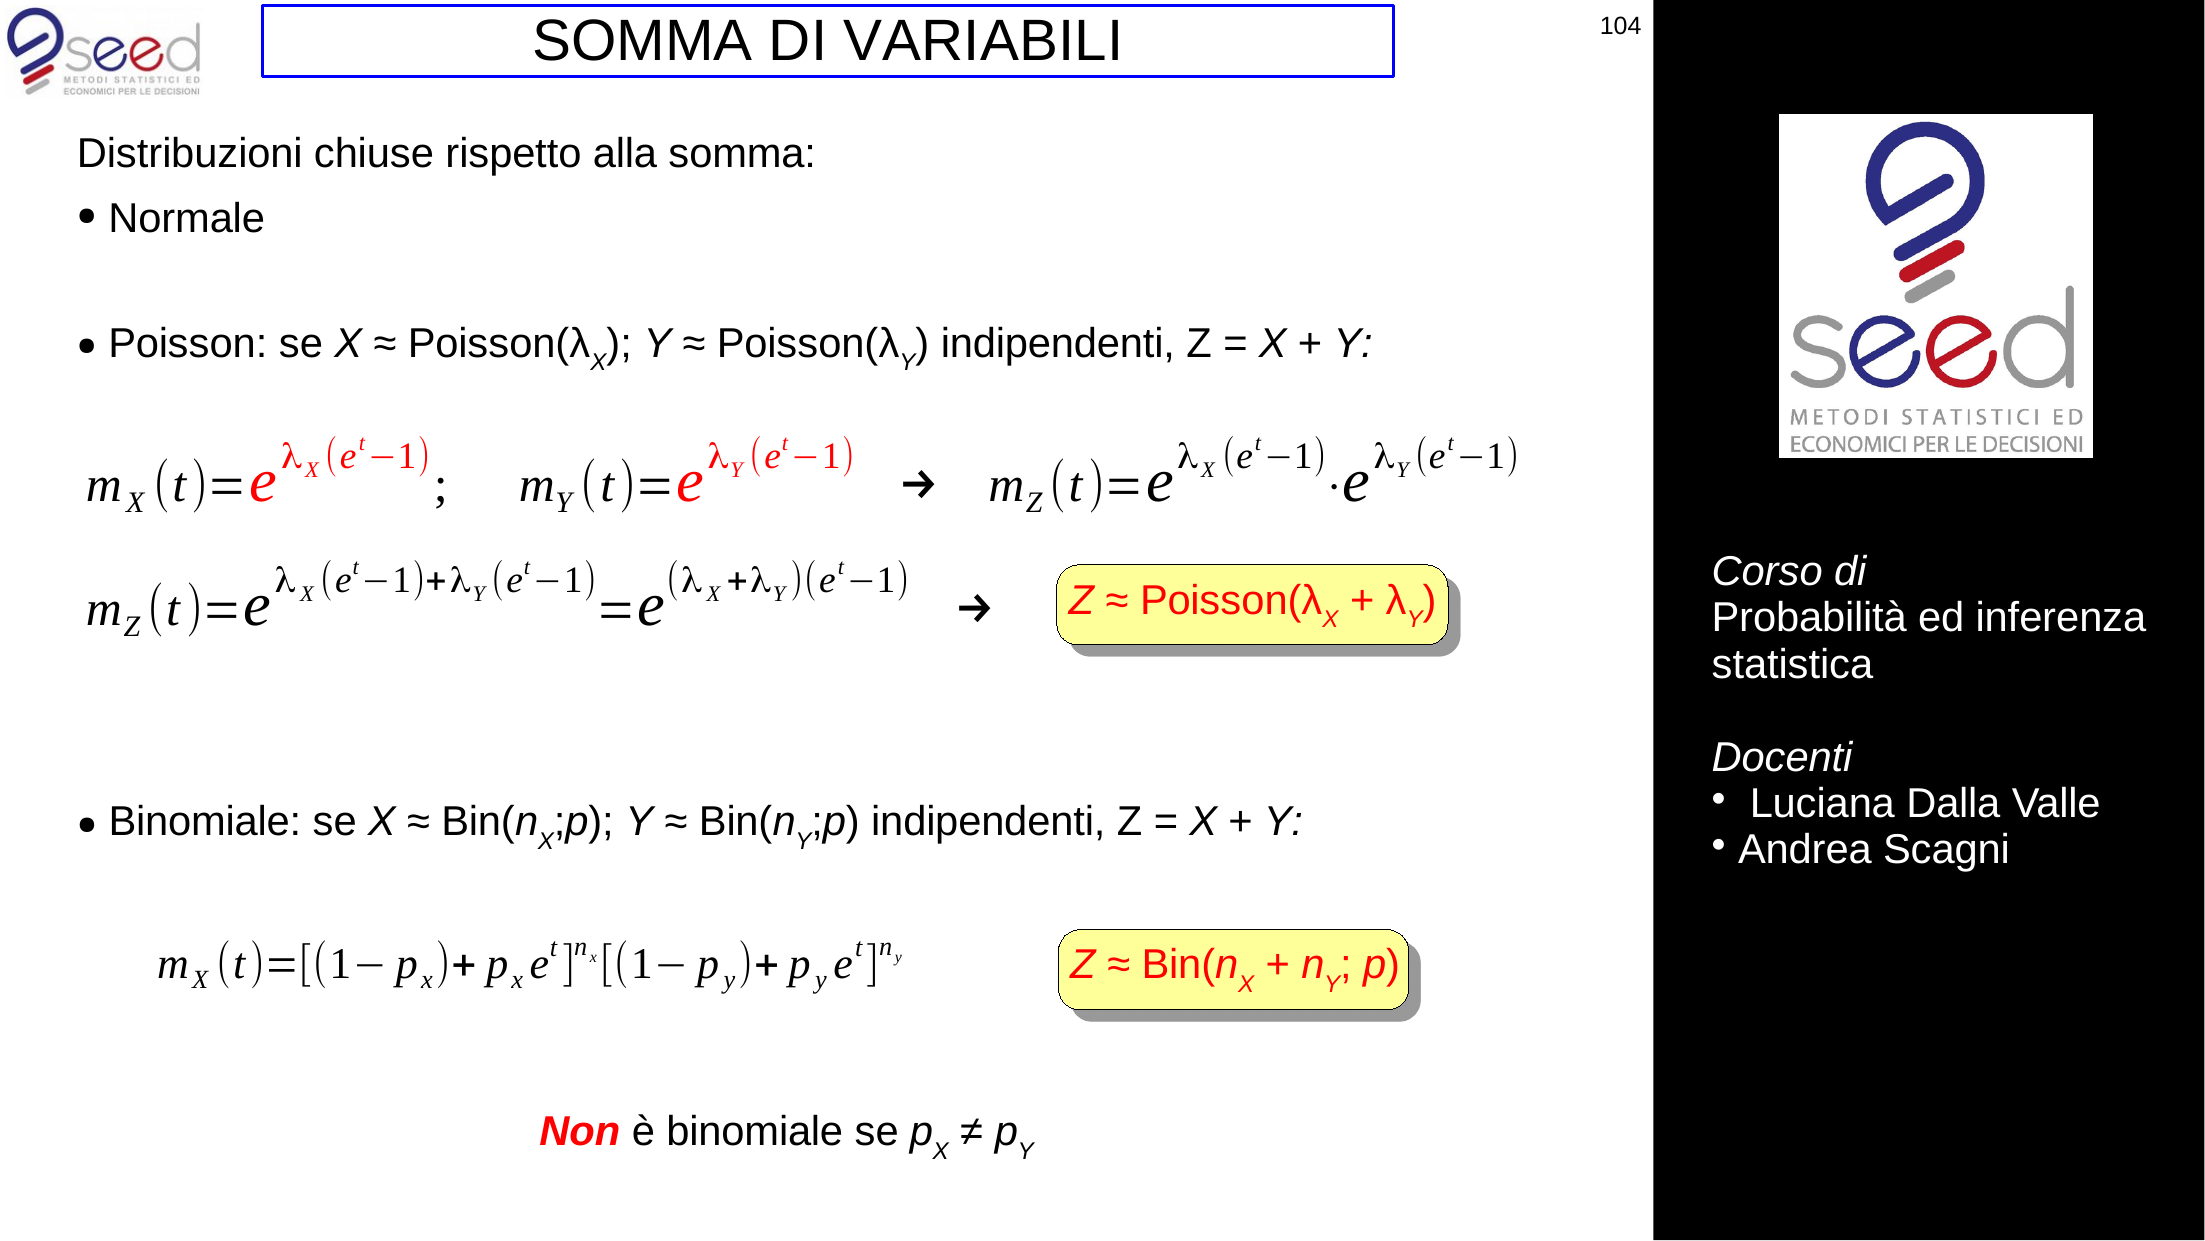

SOMMA DI VARIABILI
Distribuzioni chiuse rispetto alla somma:
 Normale
 Poisson: se X ≈ Poisson(λX); Y ≈ Poisson(λY) indipendenti, Z = X + Y:
Z ≈ Poisson(λX + λY)
 Binomiale: se X ≈ Bin(nX;p); Y ≈ Bin(nY;p) indipendenti, Z = X + Y:
Z ≈ Bin(nX + nY; p)
Non è binomiale se pX ≠ pY